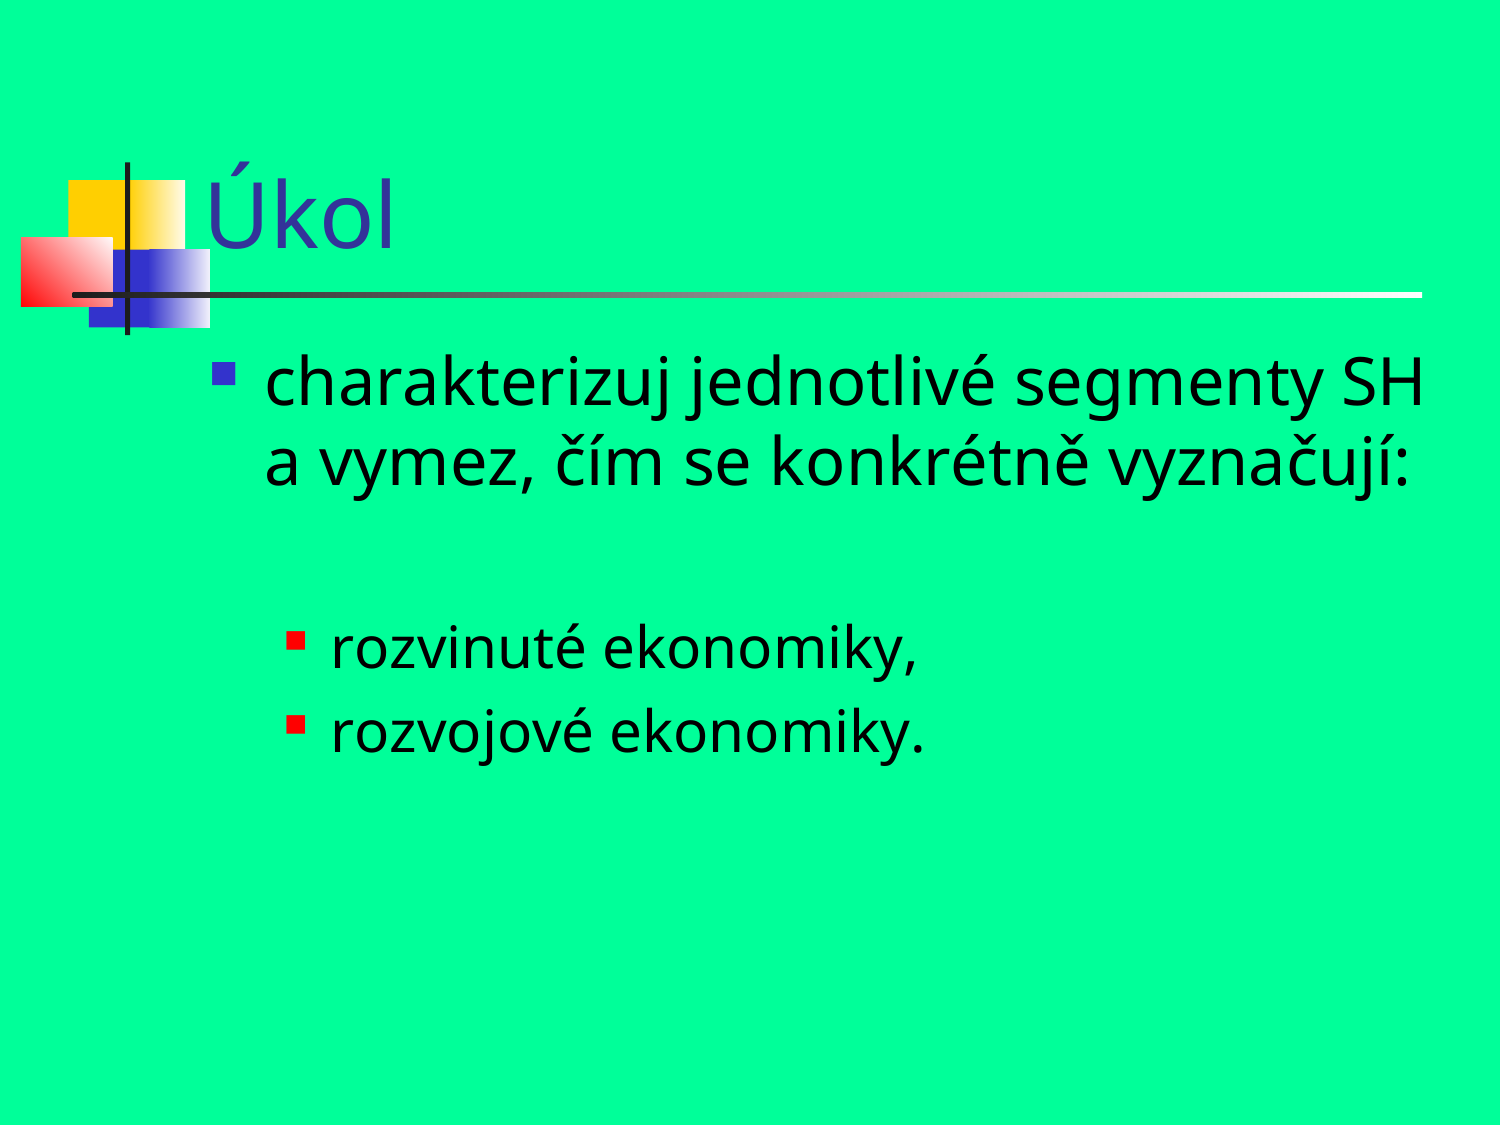

# Úkol
charakterizuj jednotlivé segmenty SH
a vymez, čím se konkrétně vyznačují:
rozvinuté ekonomiky,
rozvojové ekonomiky.